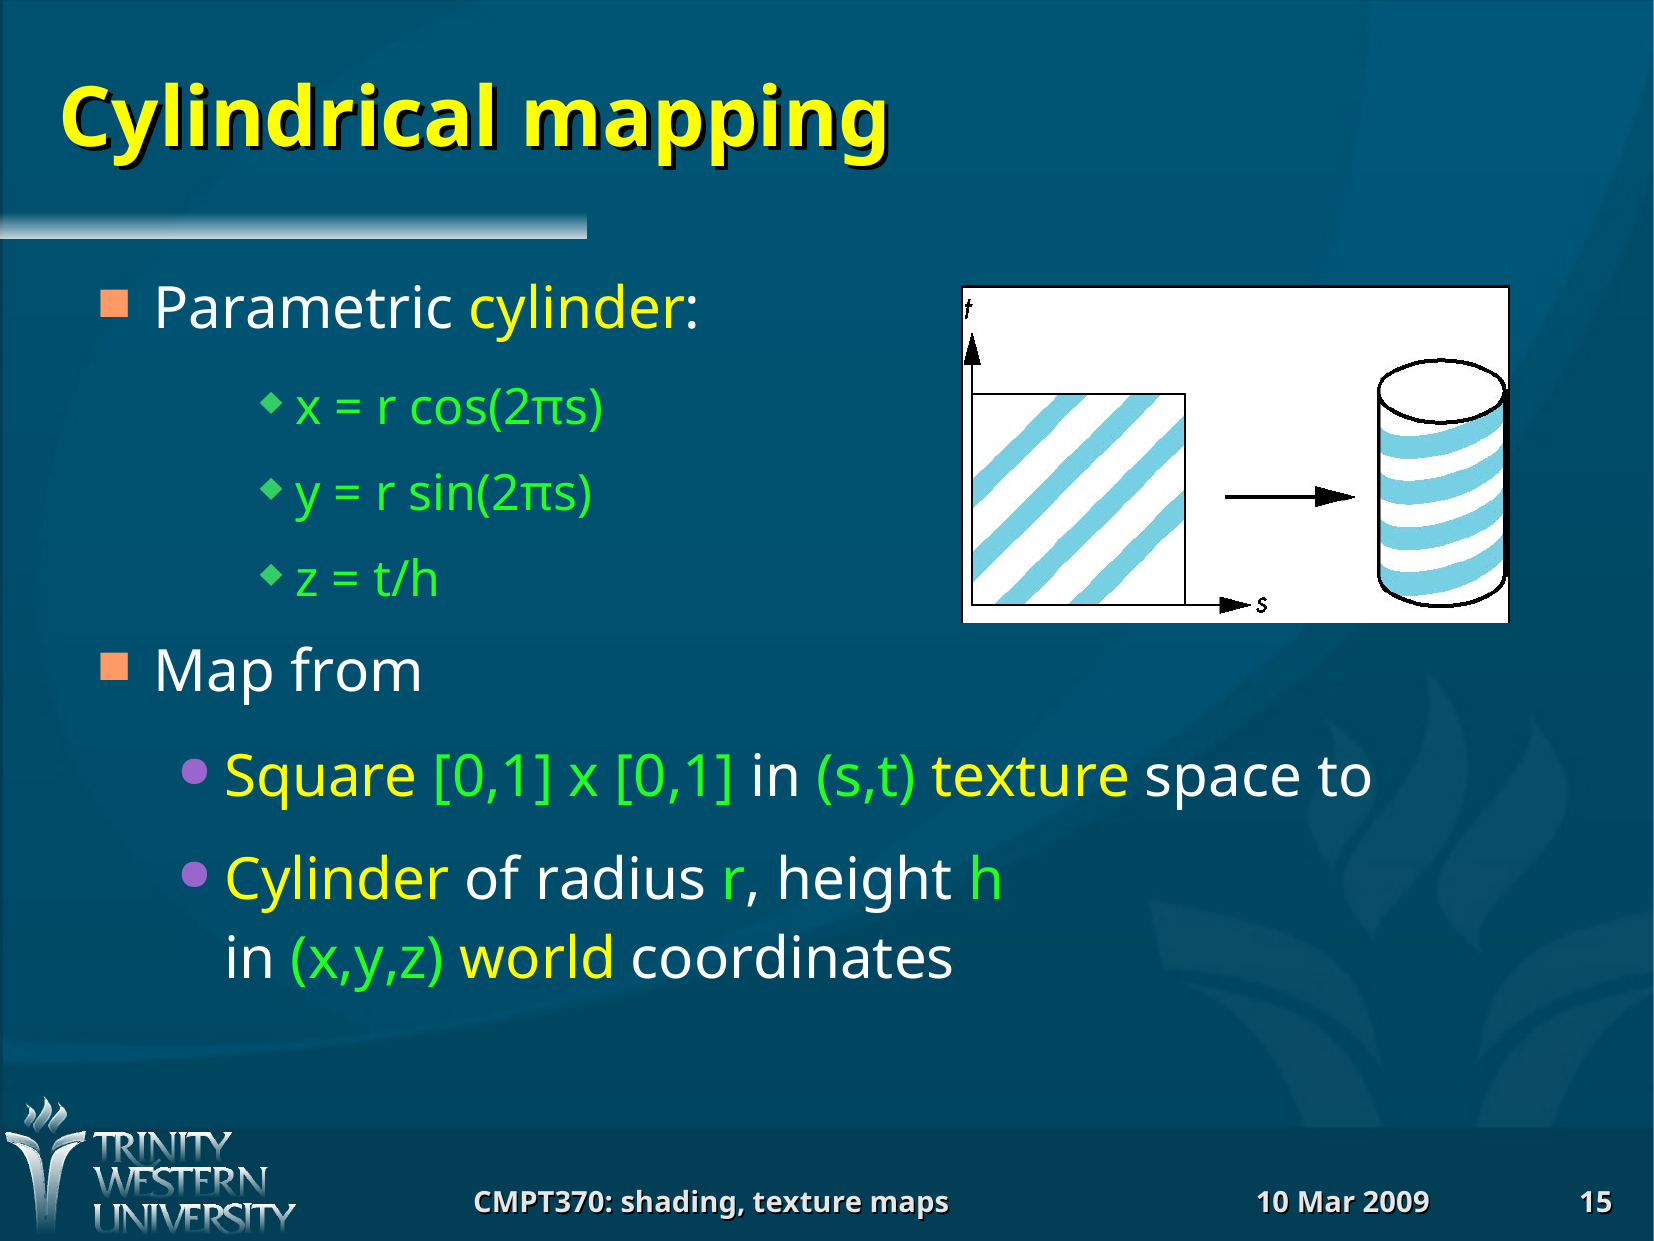

# Cylindrical mapping
Parametric cylinder:
x = r cos(2πs)
y = r sin(2πs)
z = t/h
Map from
Square [0,1] x [0,1] in (s,t) texture space to
Cylinder of radius r, height h
in (x,y,z) world coordinates
CMPT370: shading, texture maps
10 Mar 2009
15